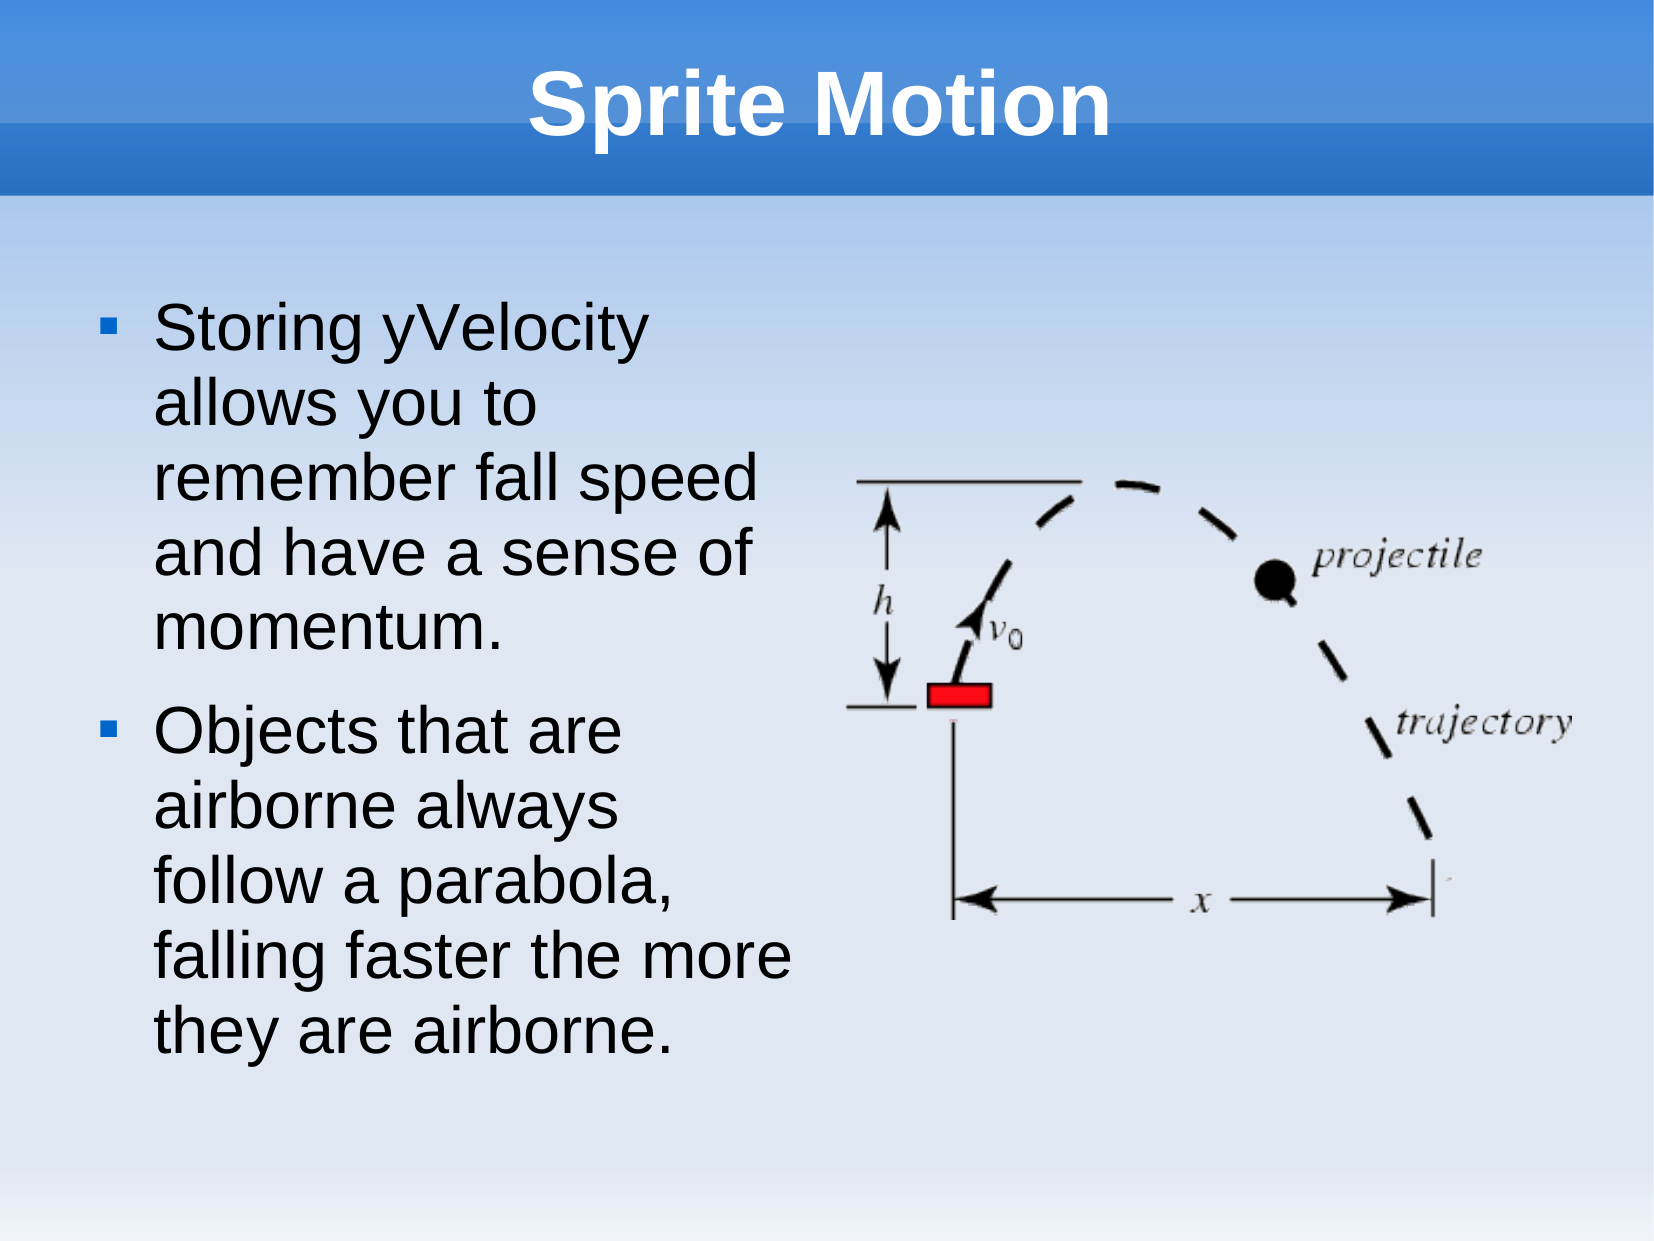

# Sprite Motion
Storing yVelocity allows you to remember fall speed and have a sense of momentum.
Objects that are airborne always follow a parabola, falling faster the more they are airborne.